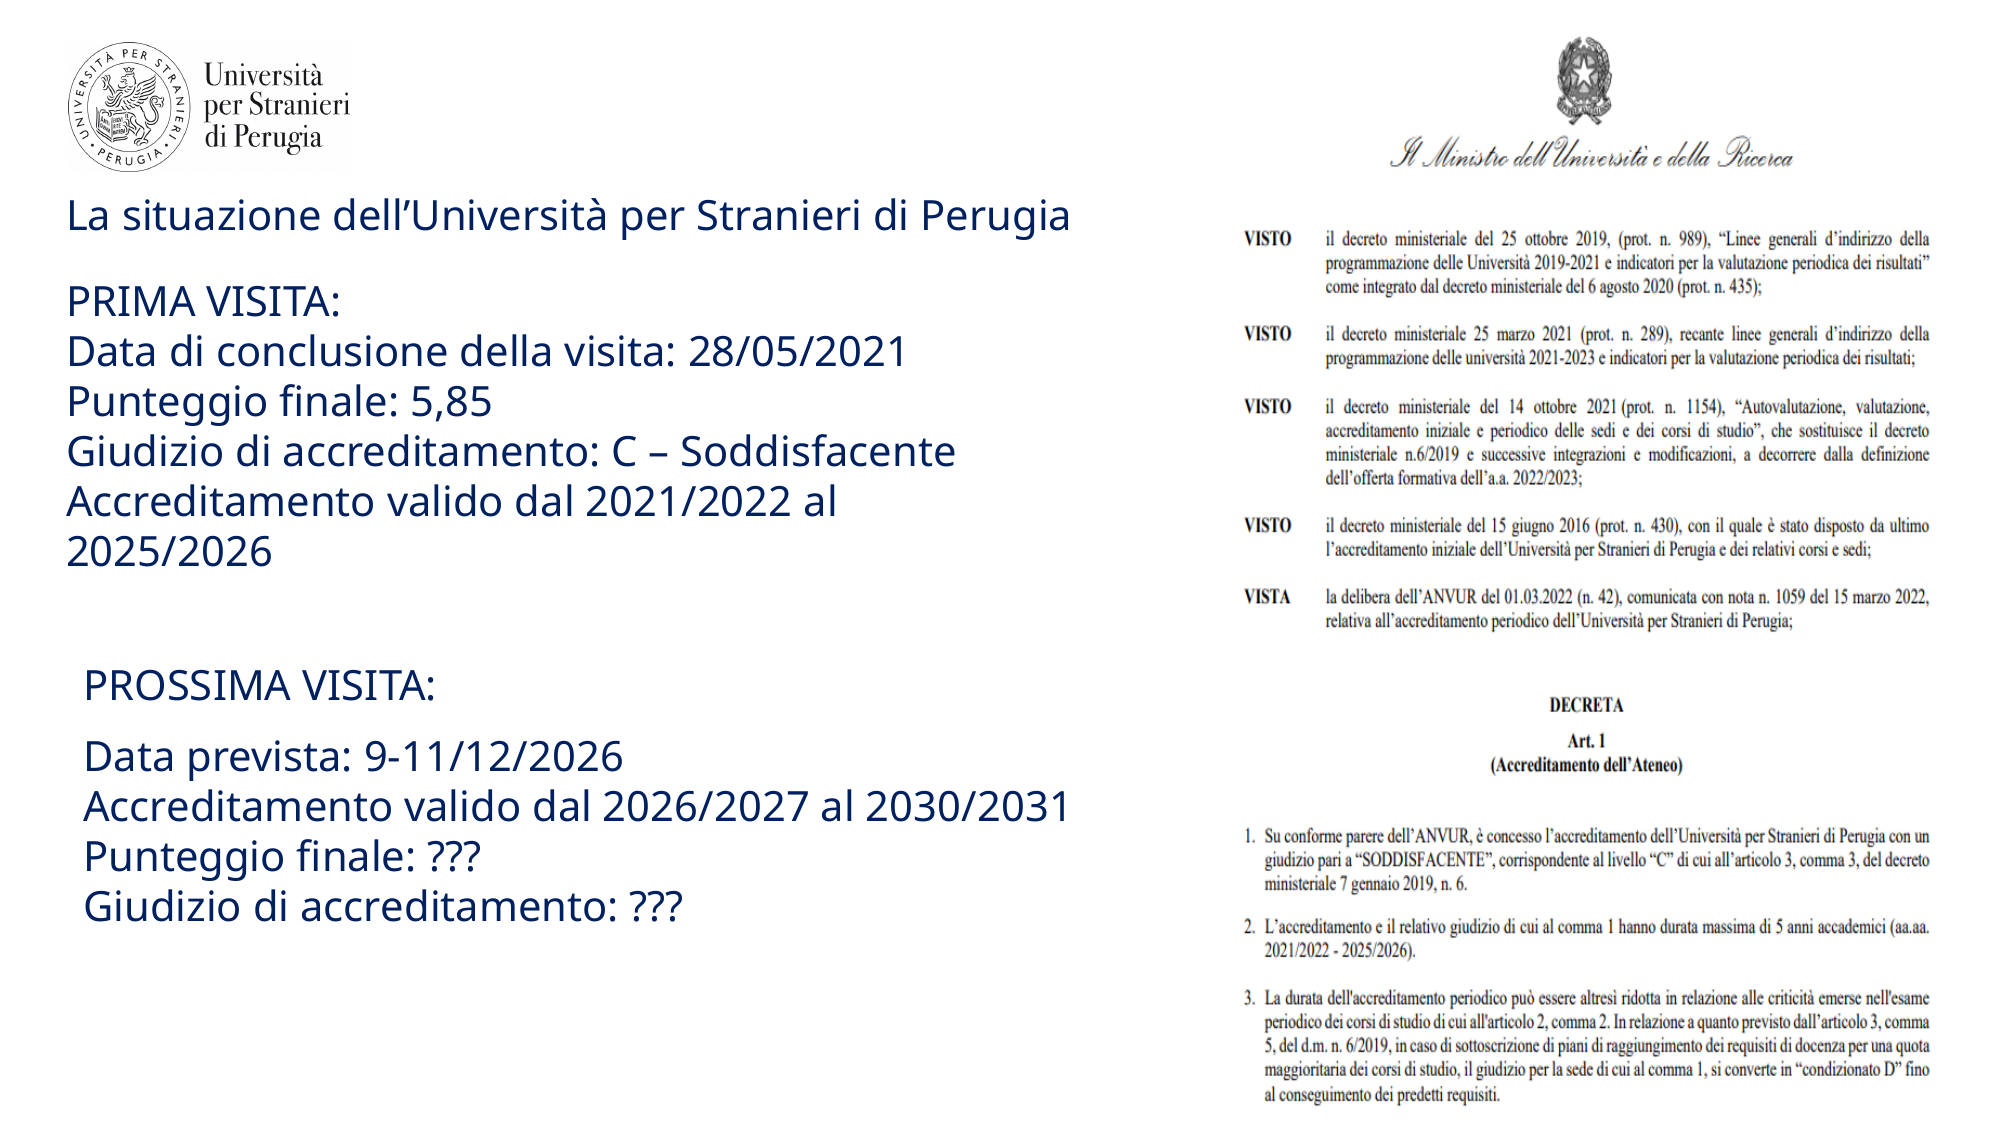

La situazione dell’Università per Stranieri di Perugia
PRIMA VISITA:
Data di conclusione della visita: 28/05/2021
Punteggio finale: 5,85
Giudizio di accreditamento: C – Soddisfacente
Accreditamento valido dal 2021/2022 al 2025/2026
# PROSSIMA VISITA:
Data prevista: 9-11/12/2026
Accreditamento valido dal 2026/2027 al 2030/2031
Punteggio finale: ???
Giudizio di accreditamento: ???